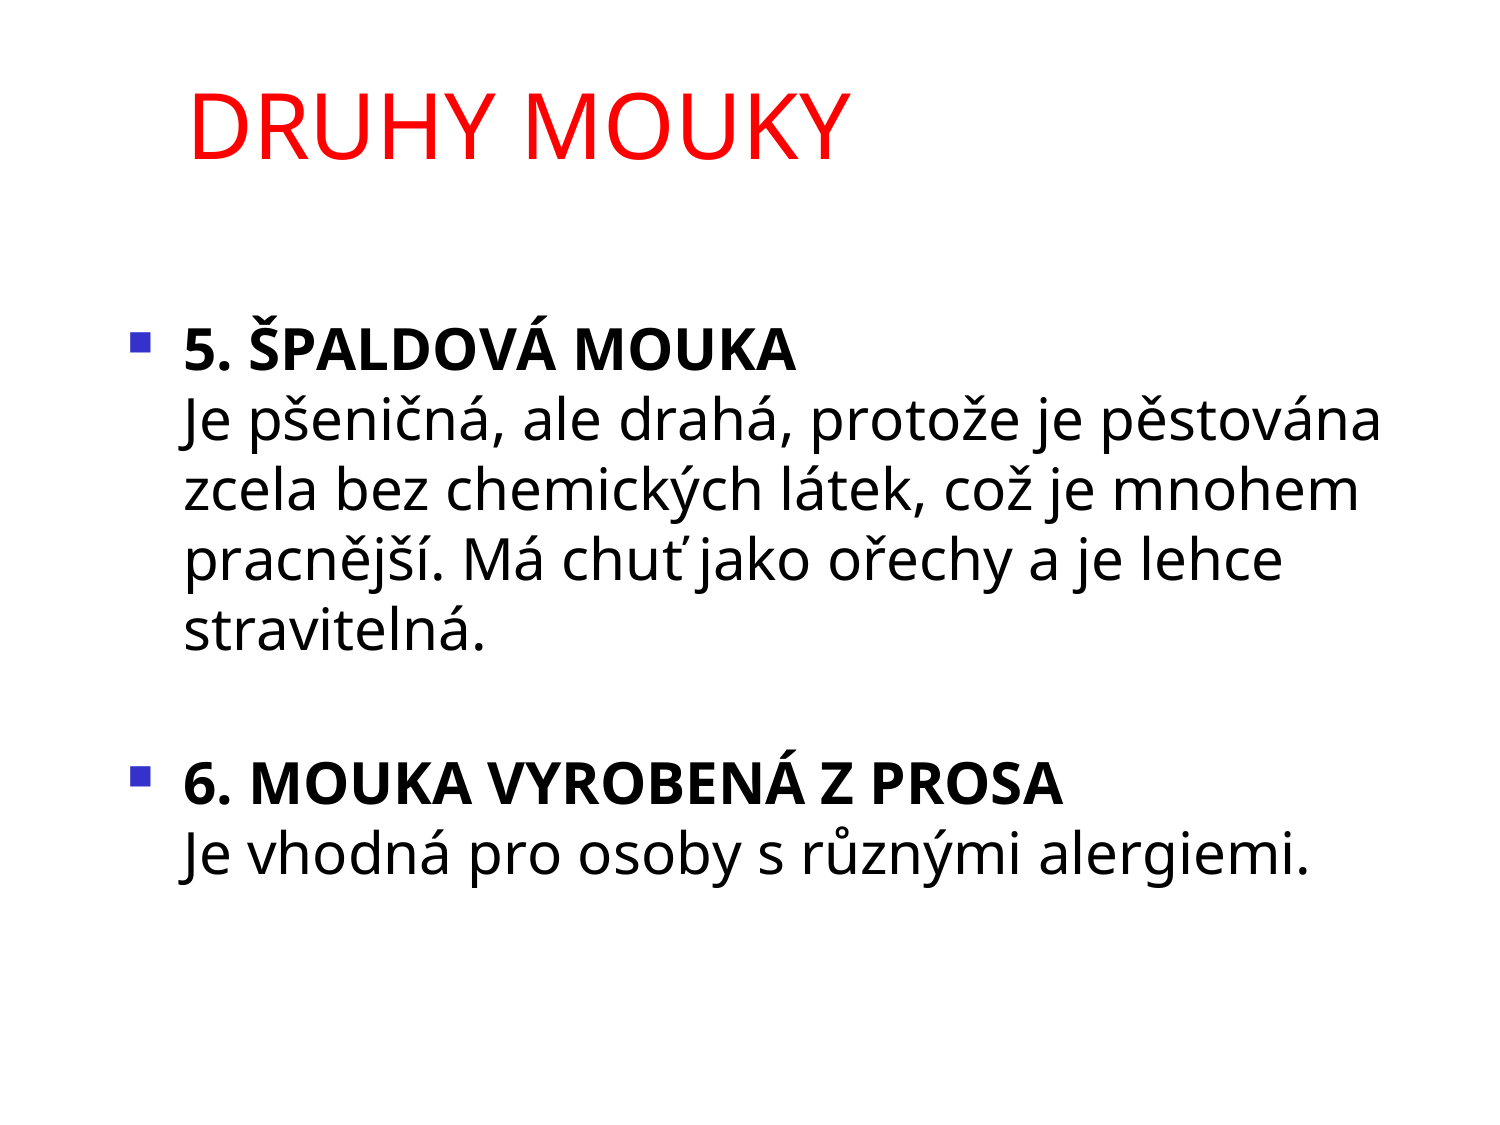

# DRUHY MOUKY
5. ŠPALDOVÁ MOUKA
Je pšeničná, ale drahá, protože je pěstována zcela bez chemických látek, což je mnohem pracnější. Má chuť jako ořechy a je lehce stravitelná.
6. MOUKA VYROBENÁ Z PROSA
Je vhodná pro osoby s různými alergiemi.